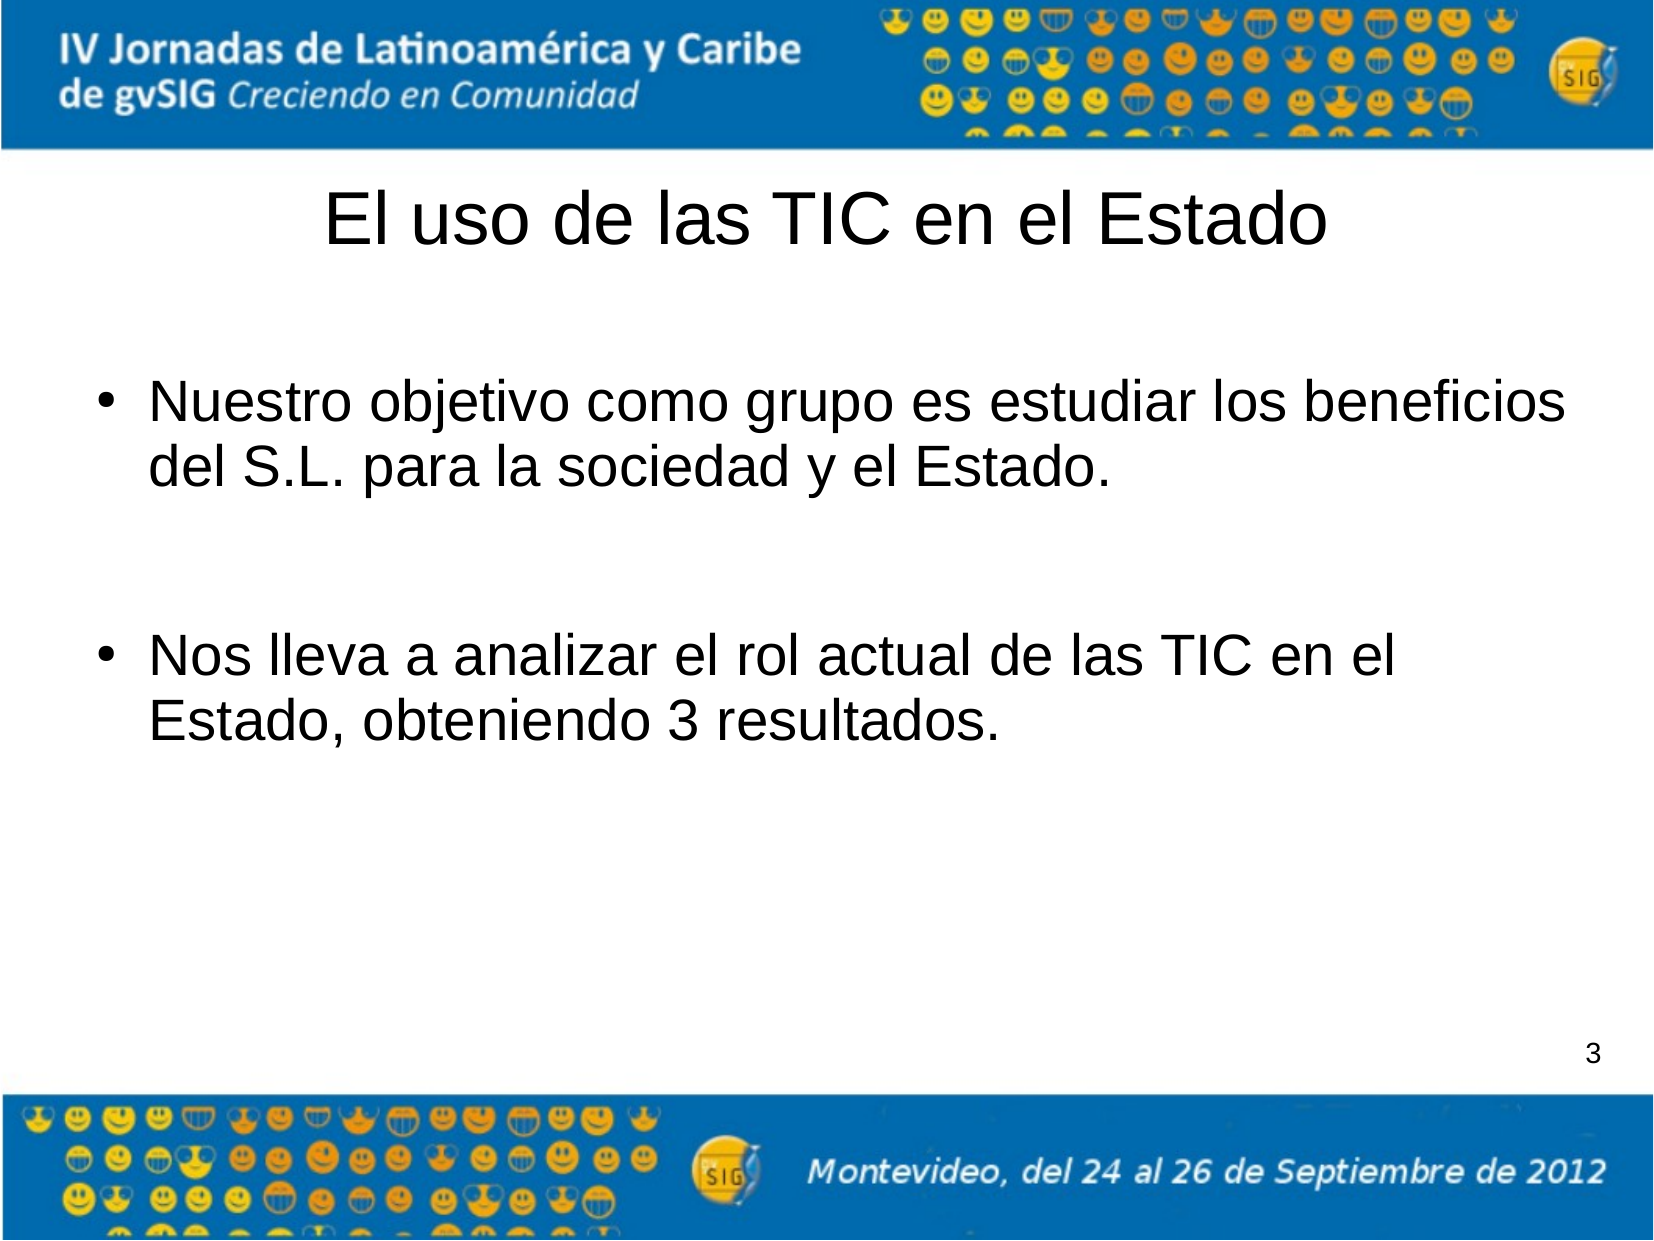

# El uso de las TIC en el Estado
Nuestro objetivo como grupo es estudiar los beneficios del S.L. para la sociedad y el Estado.
Nos lleva a analizar el rol actual de las TIC en el Estado, obteniendo 3 resultados.
3